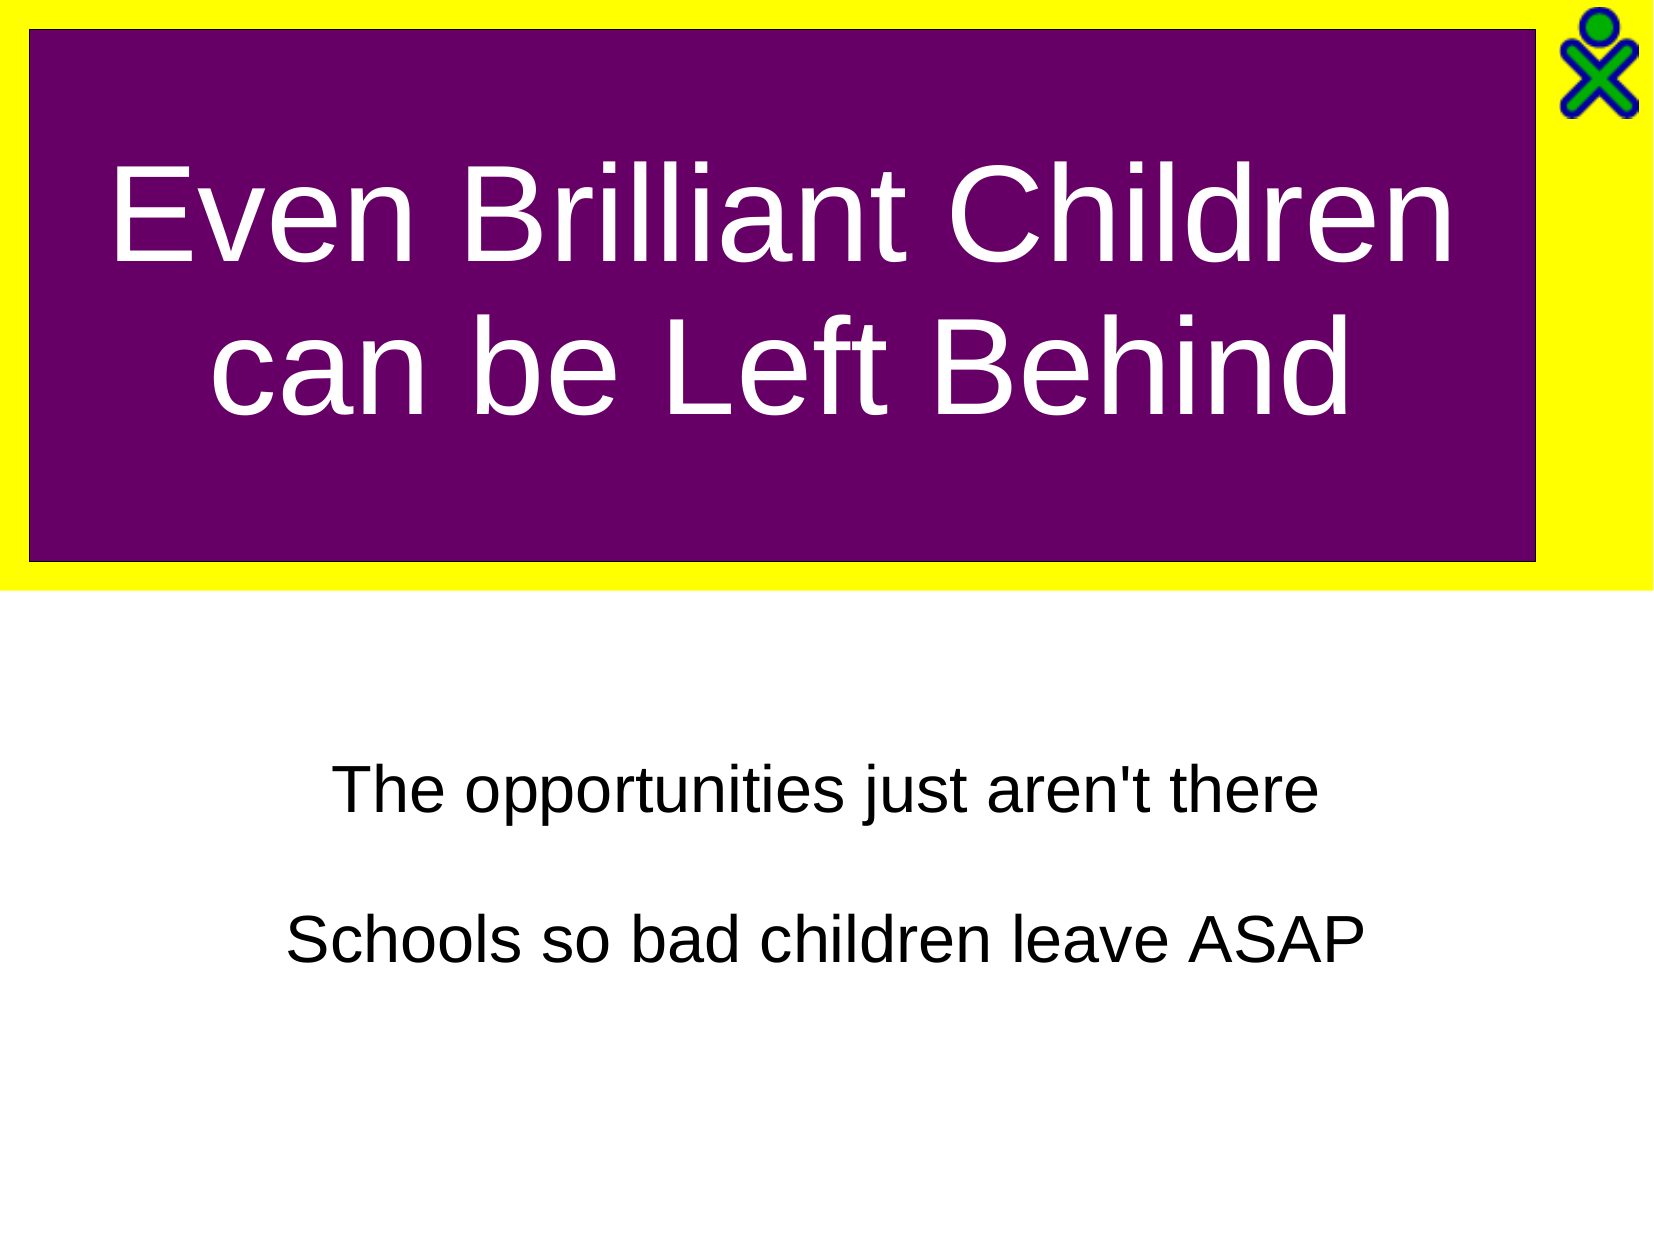

# Even Brilliant Children can be Left Behind
The opportunities just aren't there
Schools so bad children leave ASAP